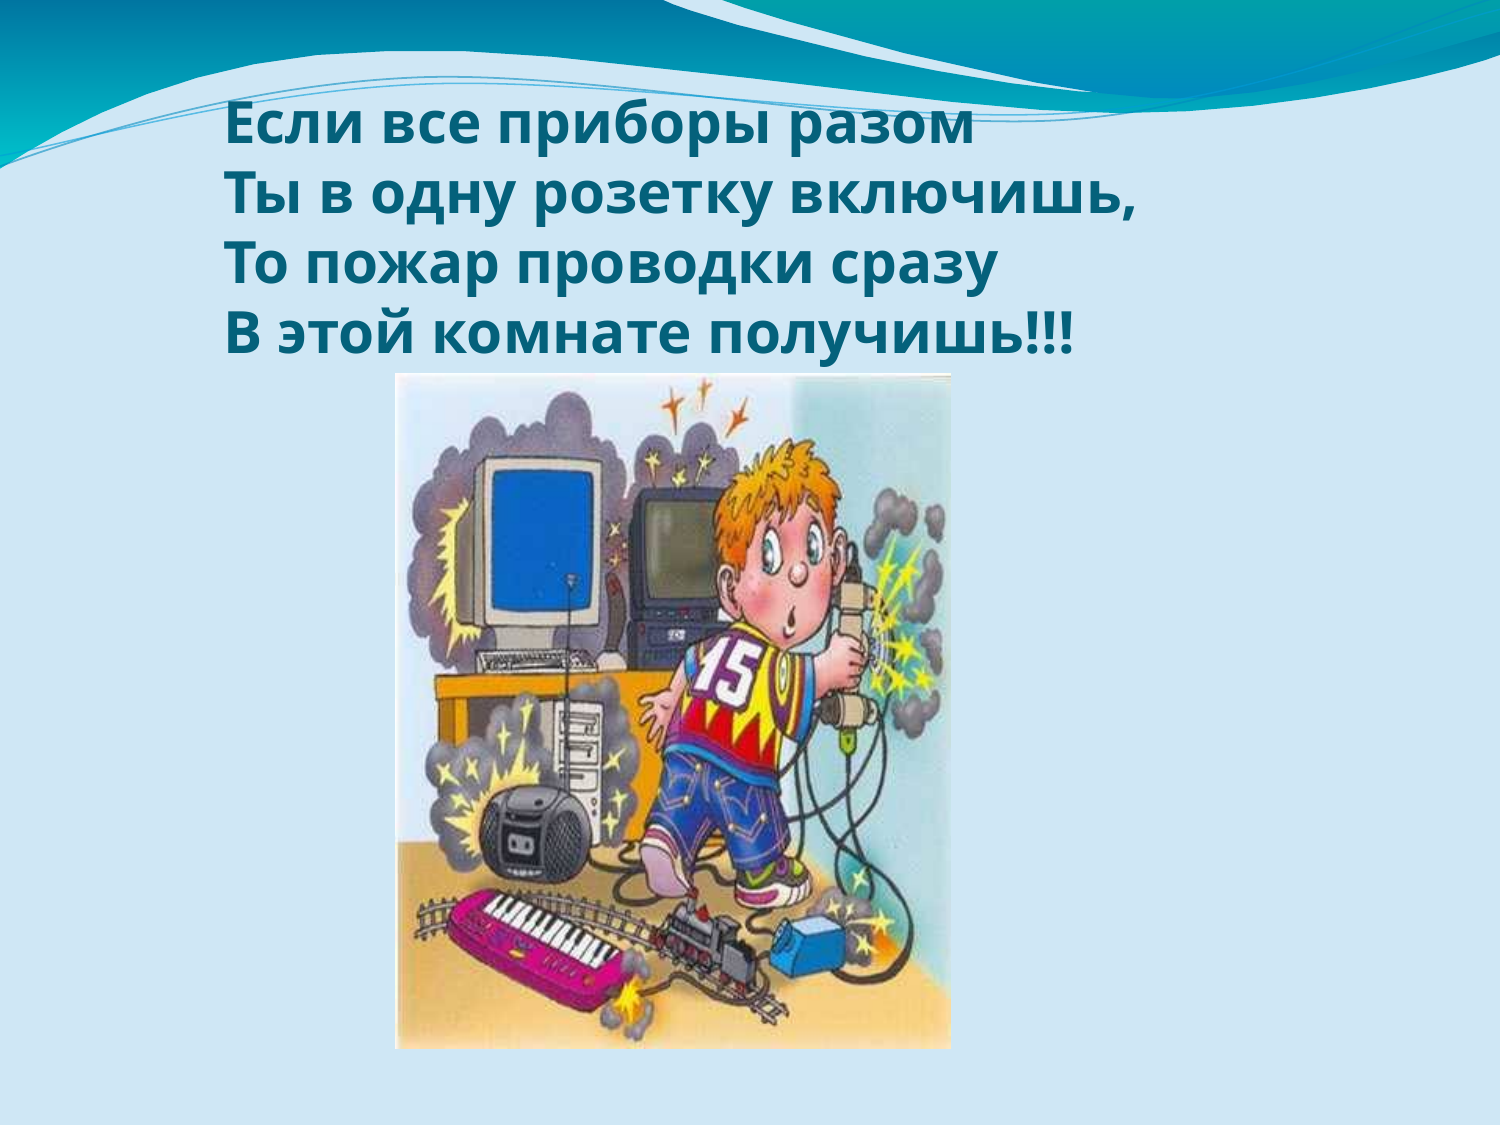

# Если все приборы разом Ты в одну розетку включишь, То пожар проводки сразу В этой комнате получишь!!!